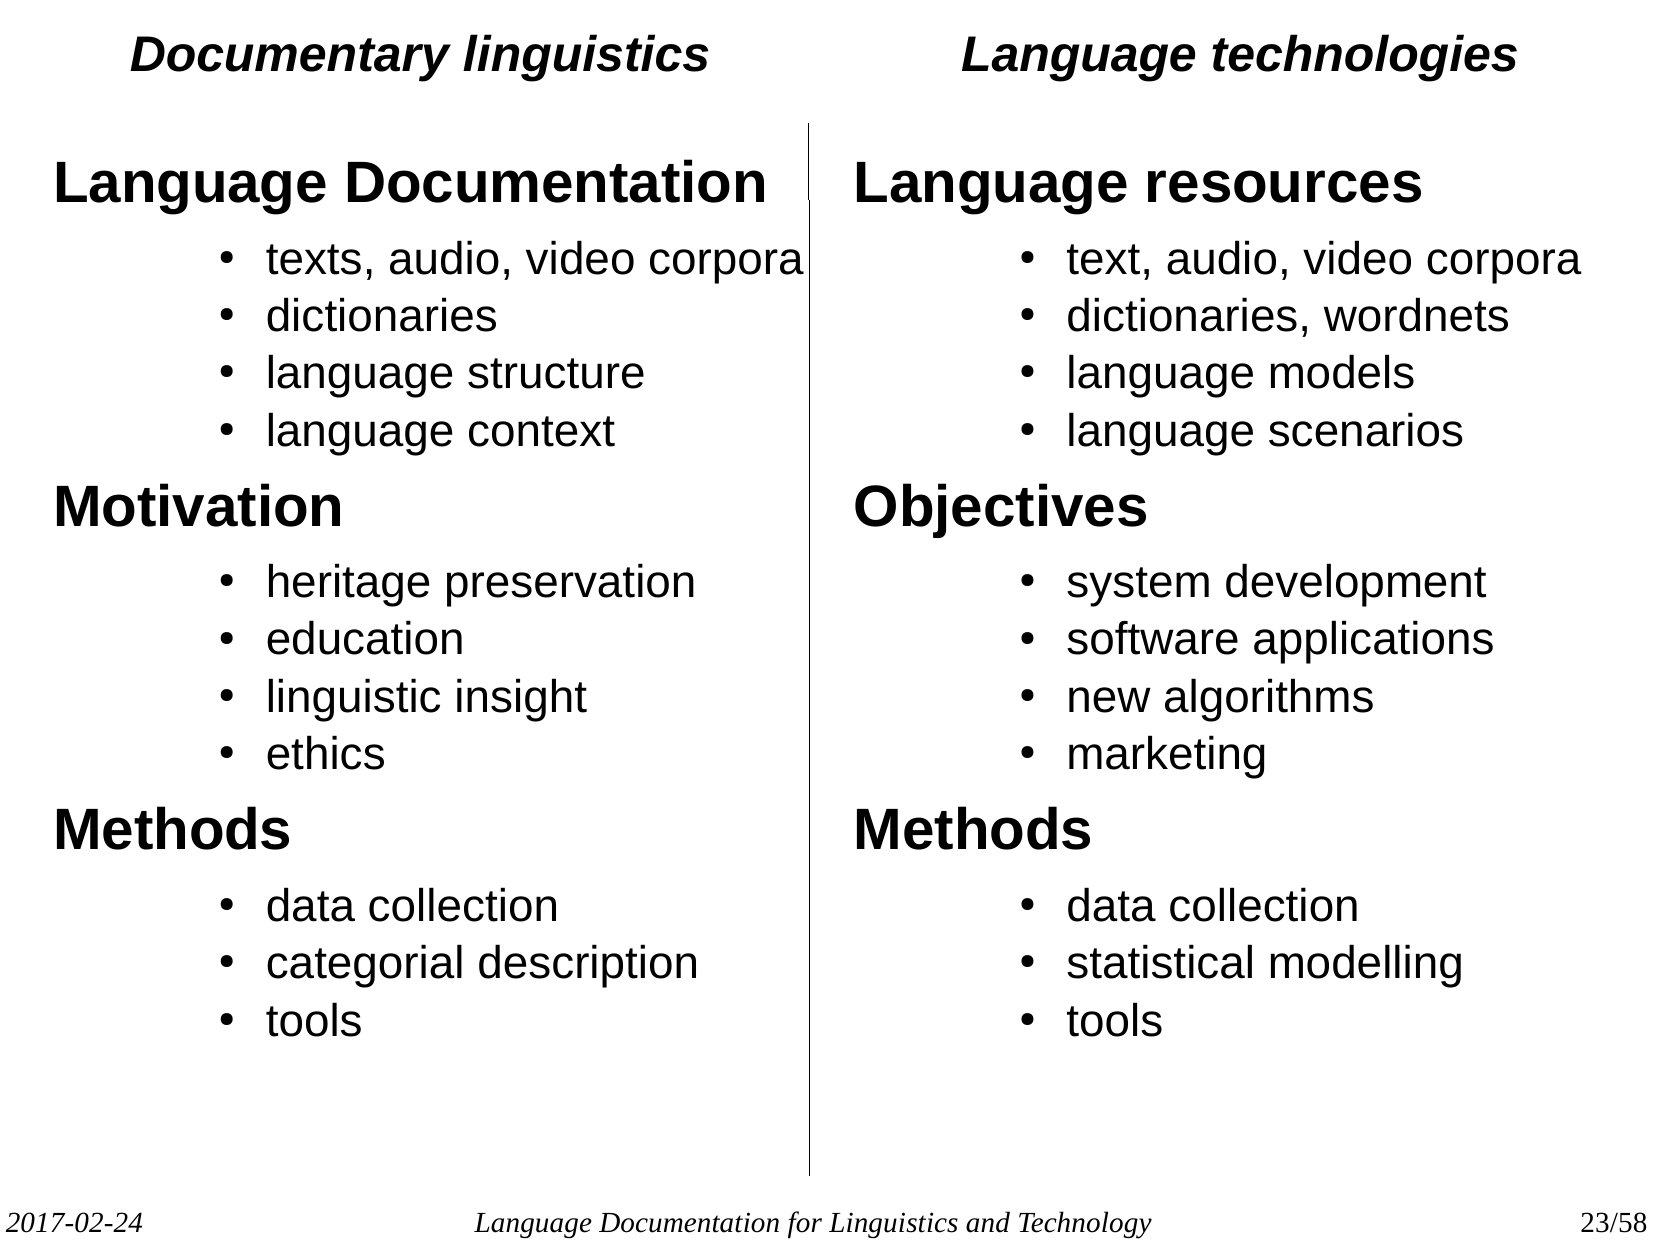

# Documentary linguistics Language technologies
Language Documentation
texts, audio, video corpora
dictionaries
language structure
language context
Motivation
heritage preservation
education
linguistic insight
ethics
Methods
data collection
categorial description
tools
Language resources
text, audio, video corpora
dictionaries, wordnets
language models
language scenarios
Objectives
system development
software applications
new algorithms
marketing
Methods
data collection
statistical modelling
tools
ELKL-4, U Agra, 2016-02-25_27
D. Gibbon: What can endangered languages teach the language technologies?
23